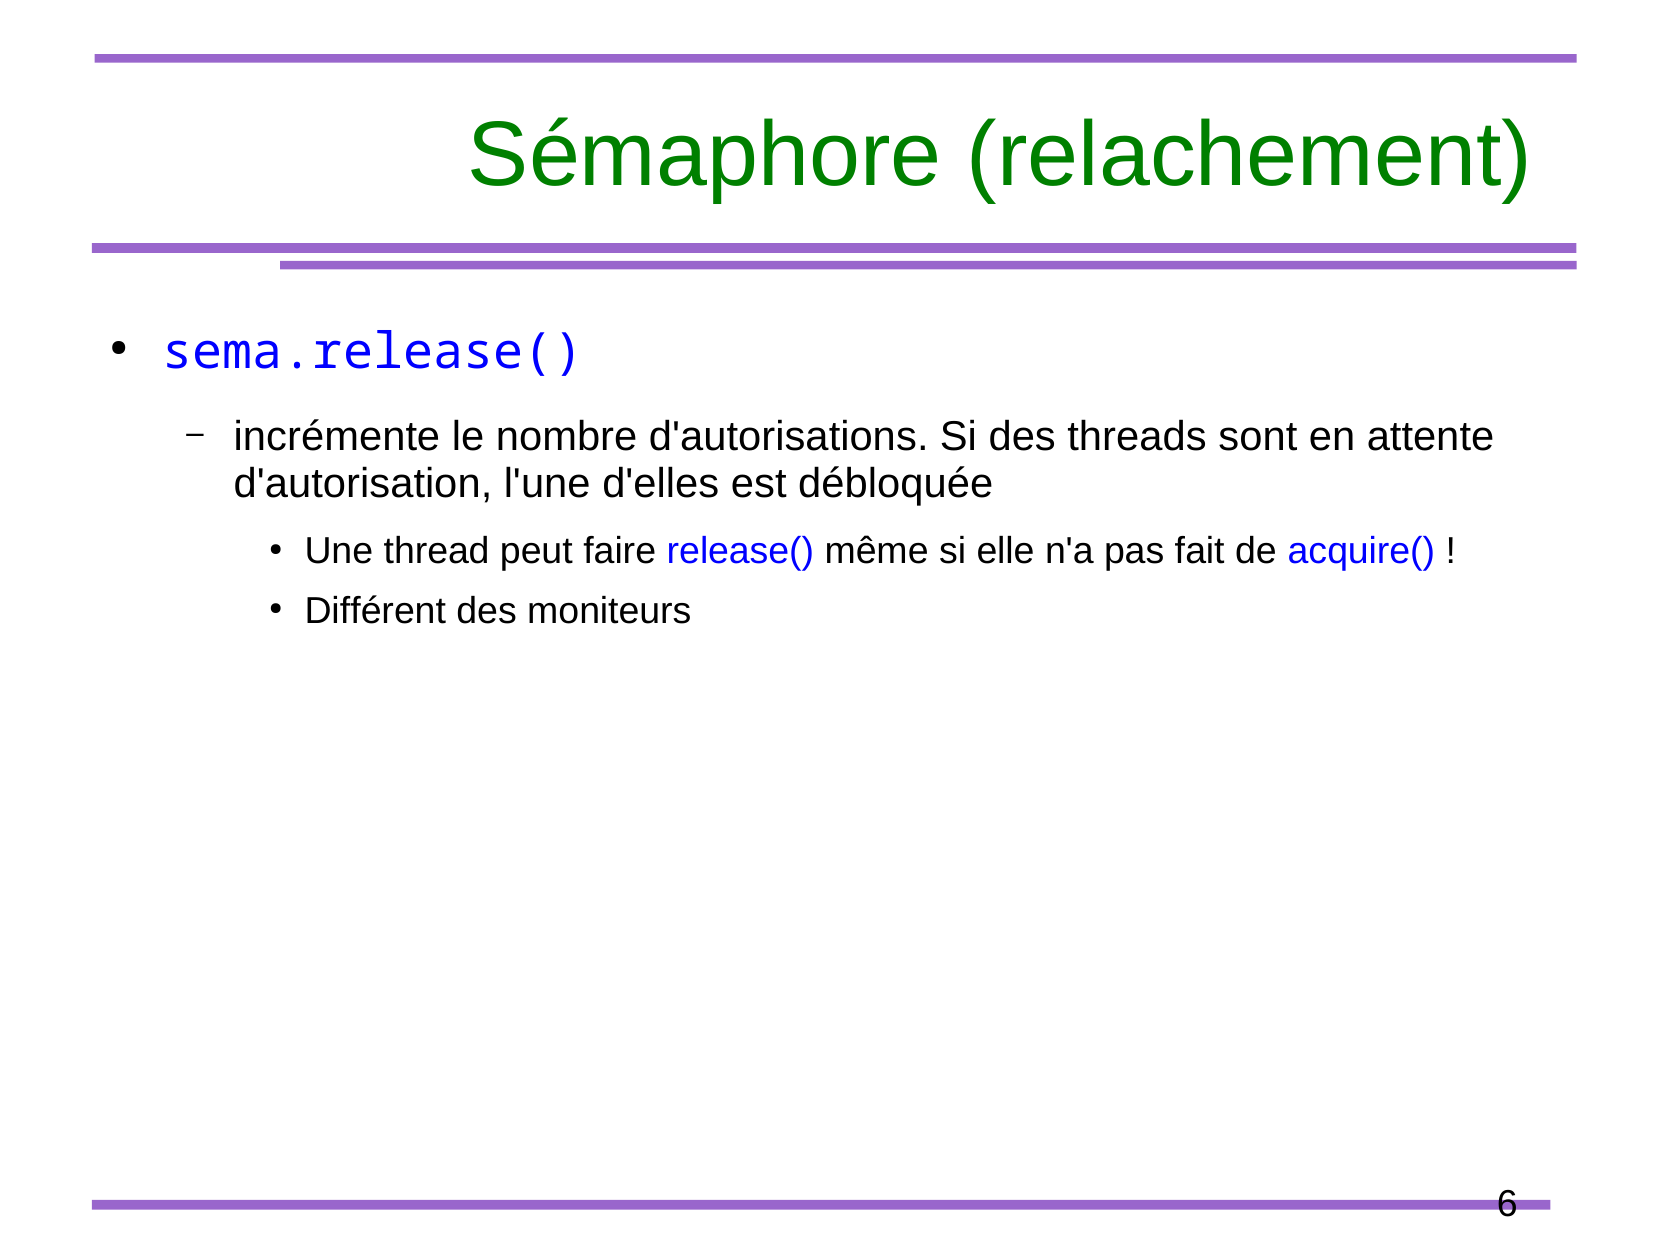

# Sémaphore (relachement)
sema.release()
incrémente le nombre d'autorisations. Si des threads sont en attente d'autorisation, l'une d'elles est débloquée
Une thread peut faire release() même si elle n'a pas fait de acquire() !
Différent des moniteurs